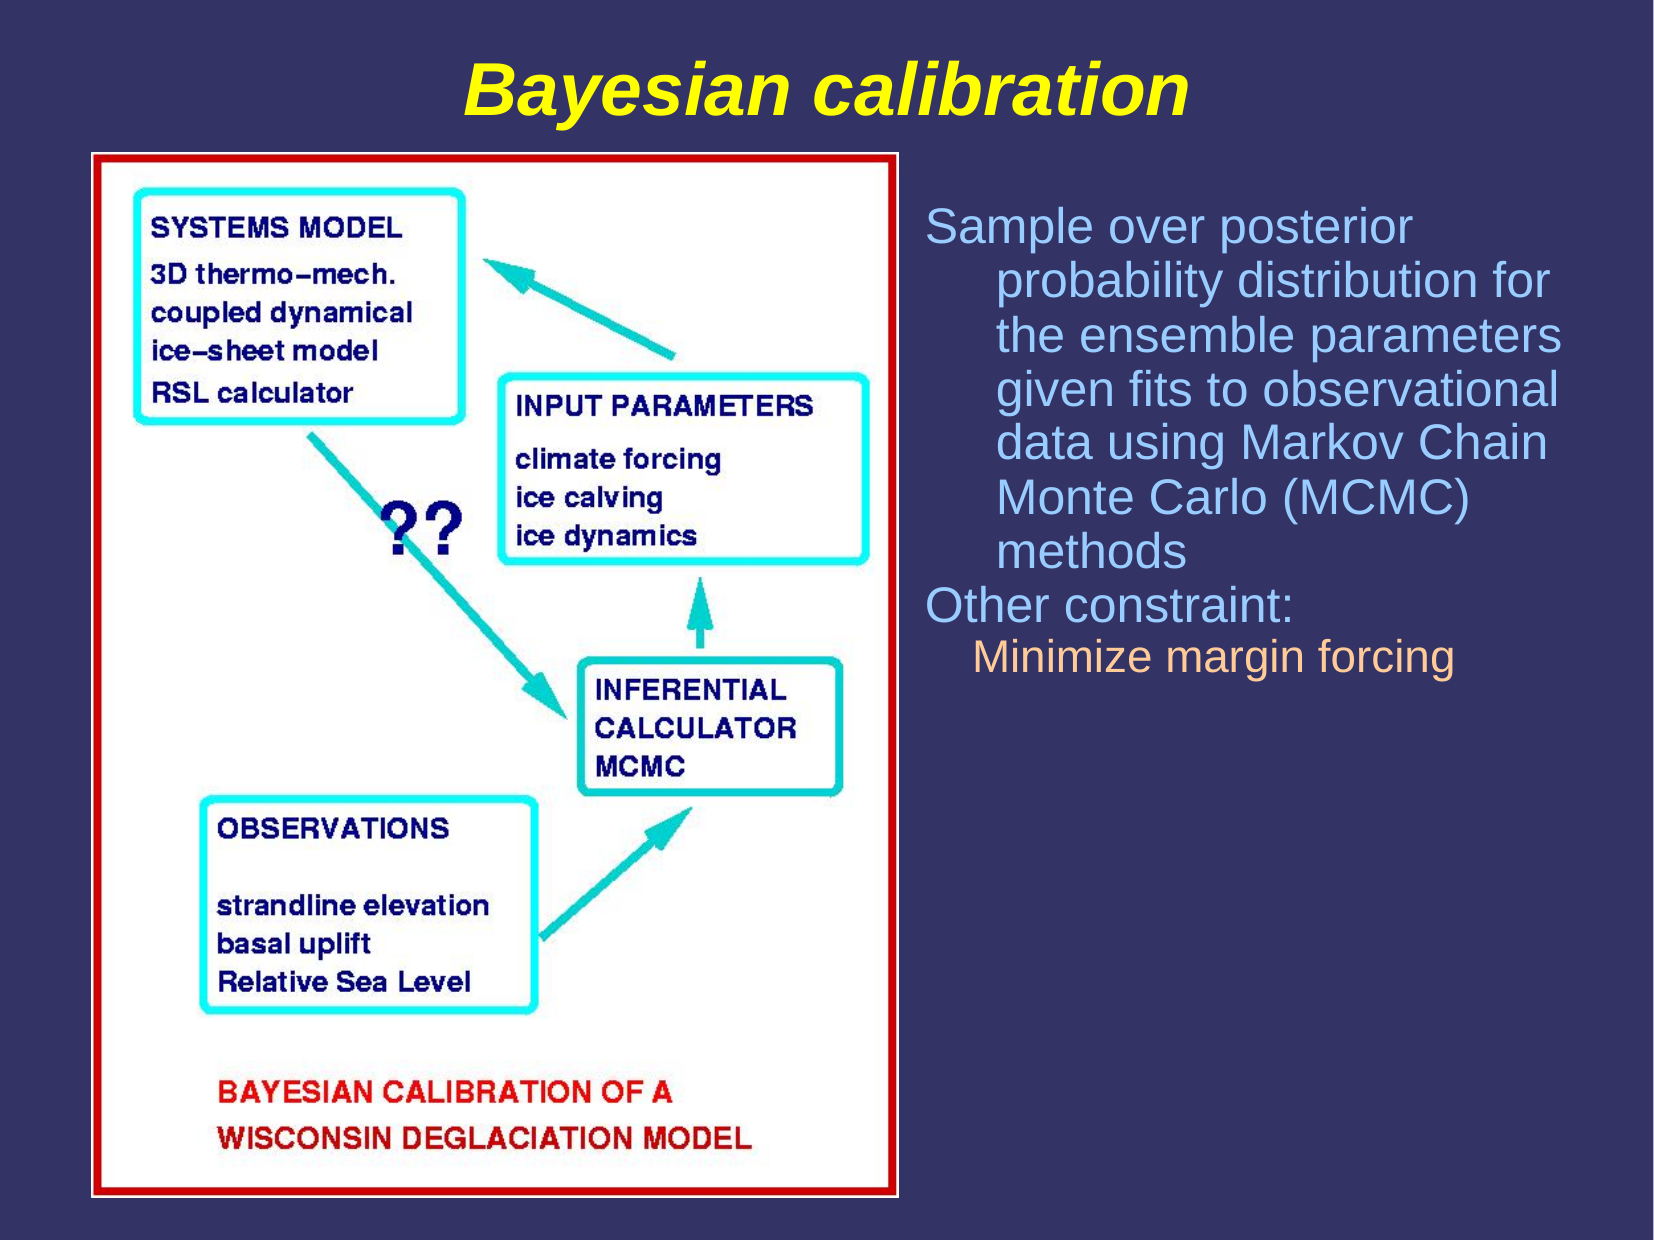

# Bayesian calibration
Sample over posterior probability distribution for the ensemble parameters given fits to observational data using Markov Chain Monte Carlo (MCMC) methods
Other constraint:
Minimize margin forcing